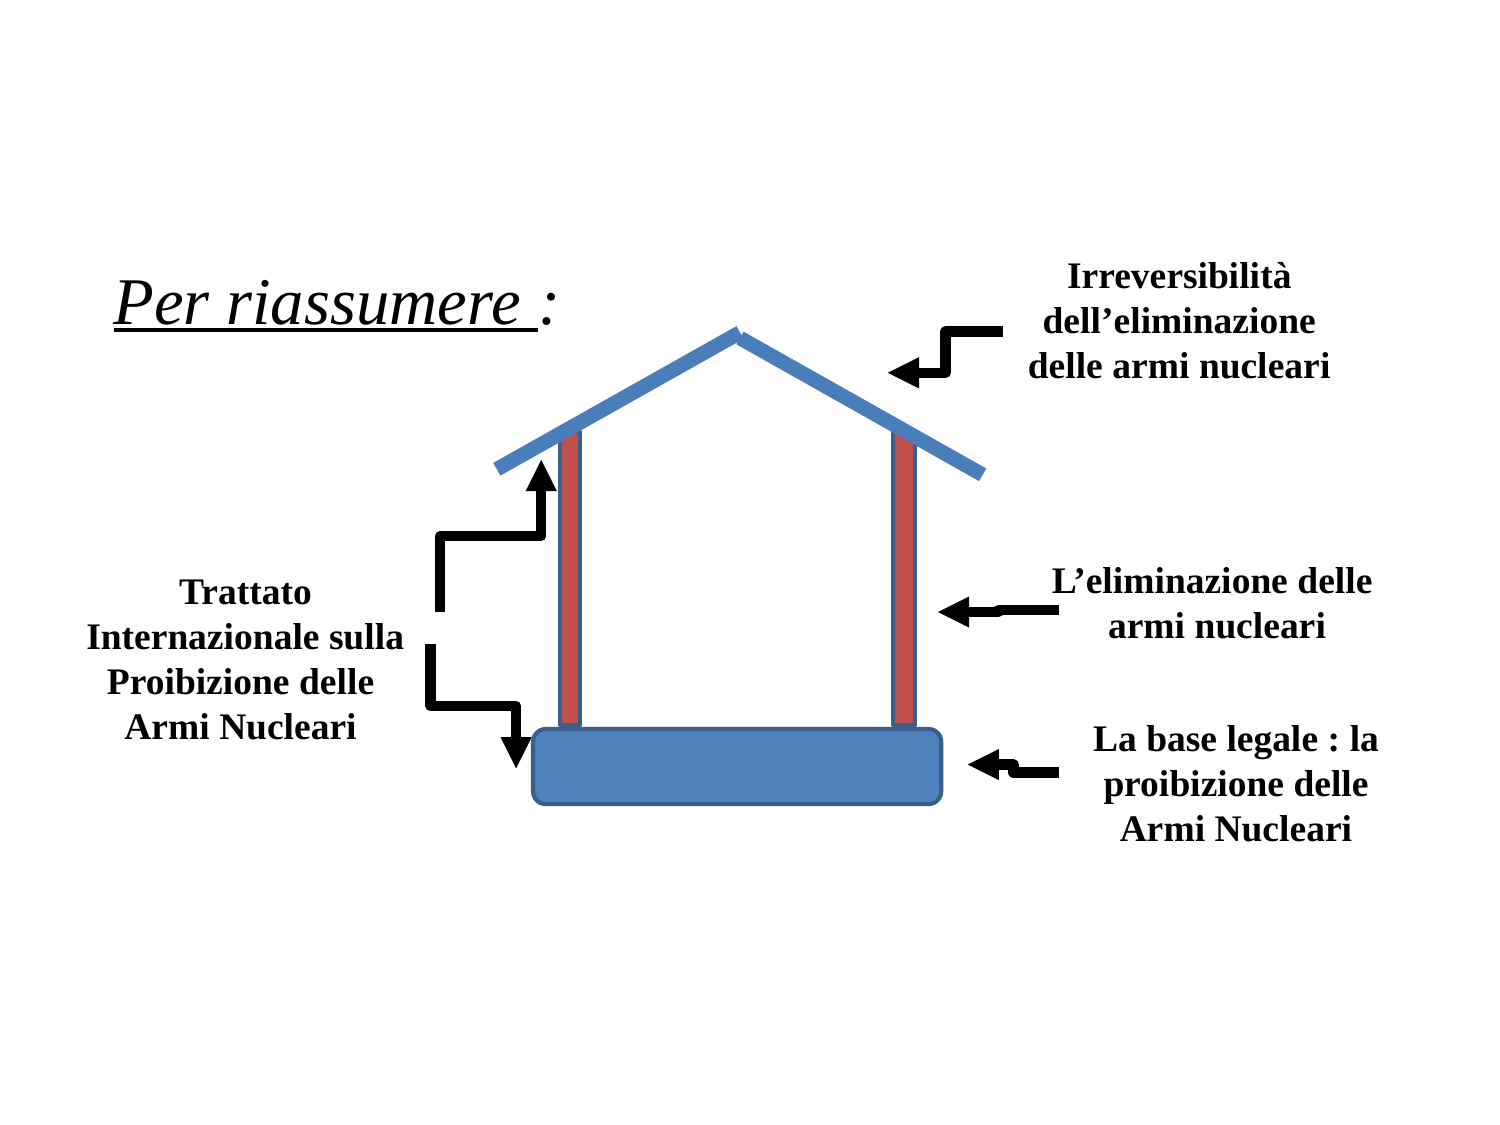

# Per riassumere :
Irreversibilità dell’eliminazione delle armi nucleari
L’eliminazione delle
armi nucleari
Trattato Internazionale sulla Proibizione delle
Armi Nucleari
La base legale : la proibizione delle Armi Nucleari